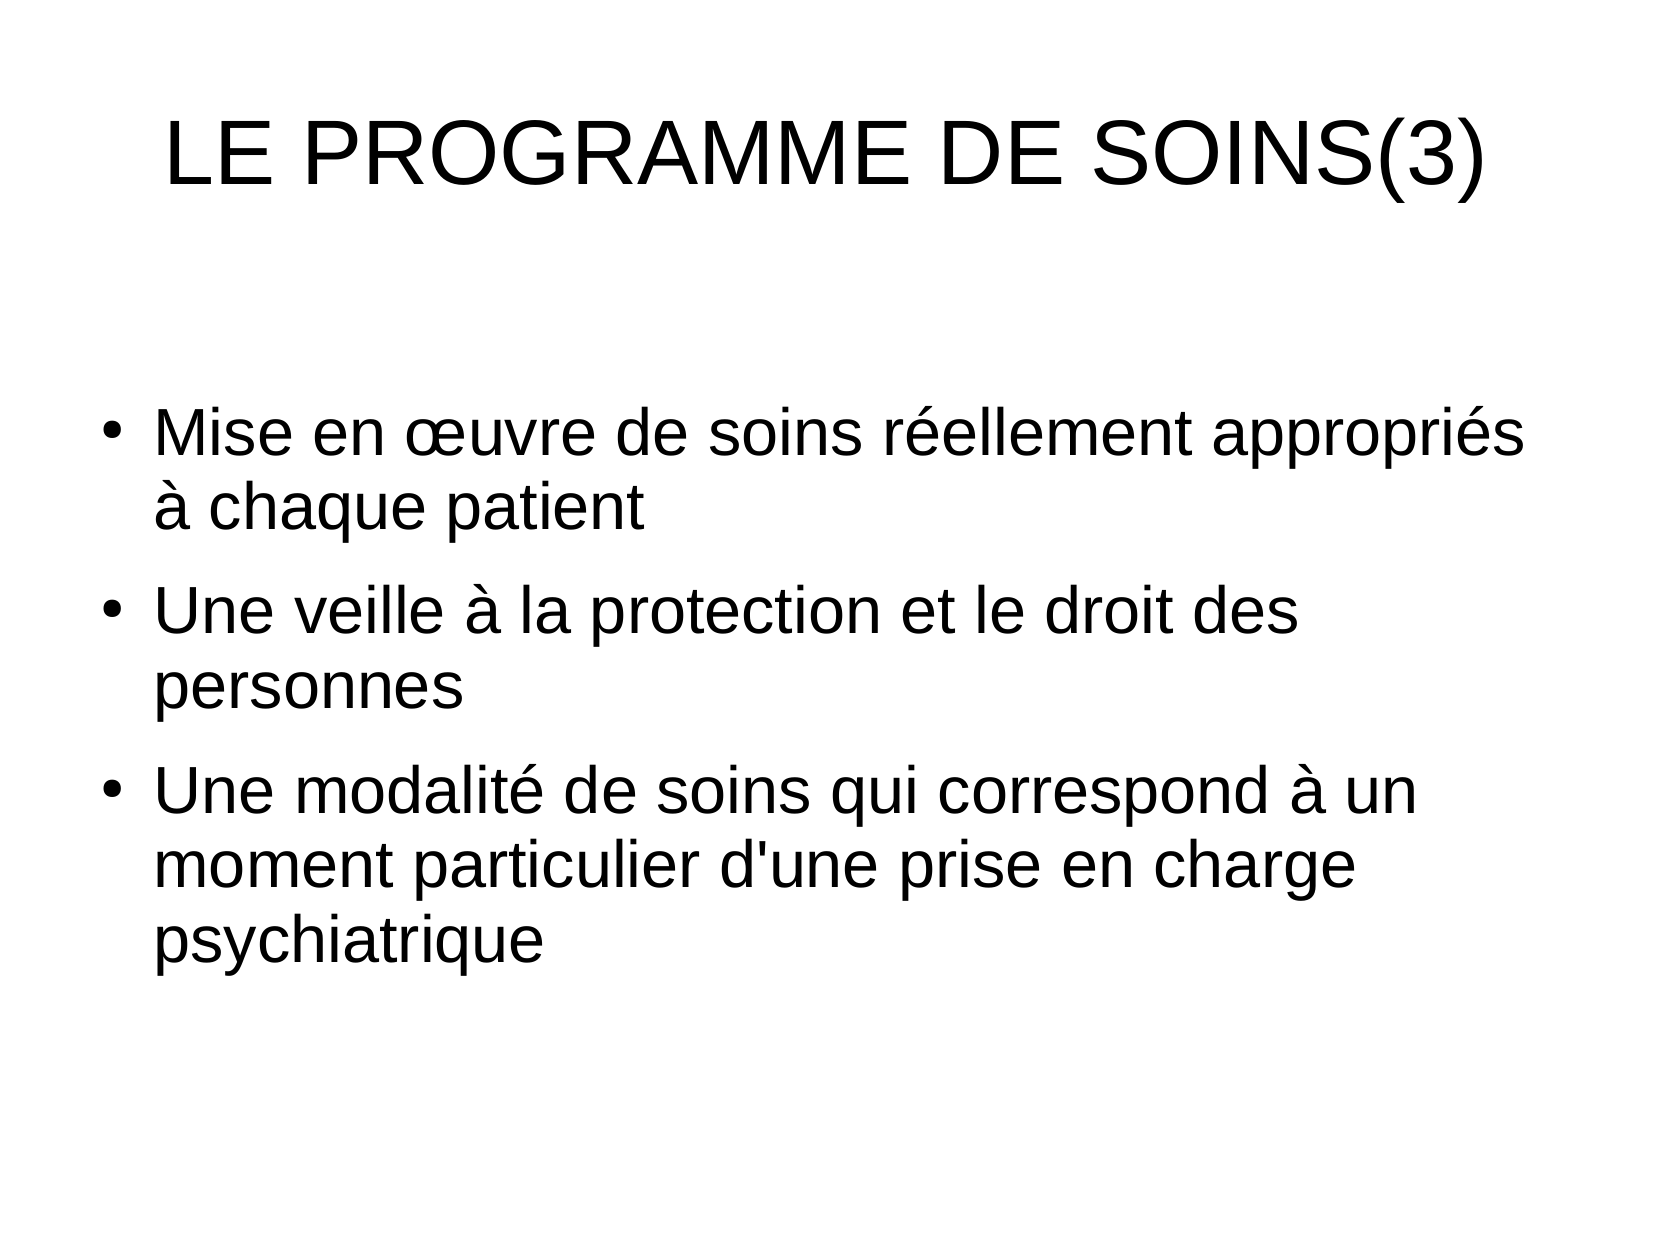

# LE PROGRAMME DE SOINS(3)
Mise en œuvre de soins réellement appropriés à chaque patient
Une veille à la protection et le droit des personnes
Une modalité de soins qui correspond à un moment particulier d'une prise en charge psychiatrique